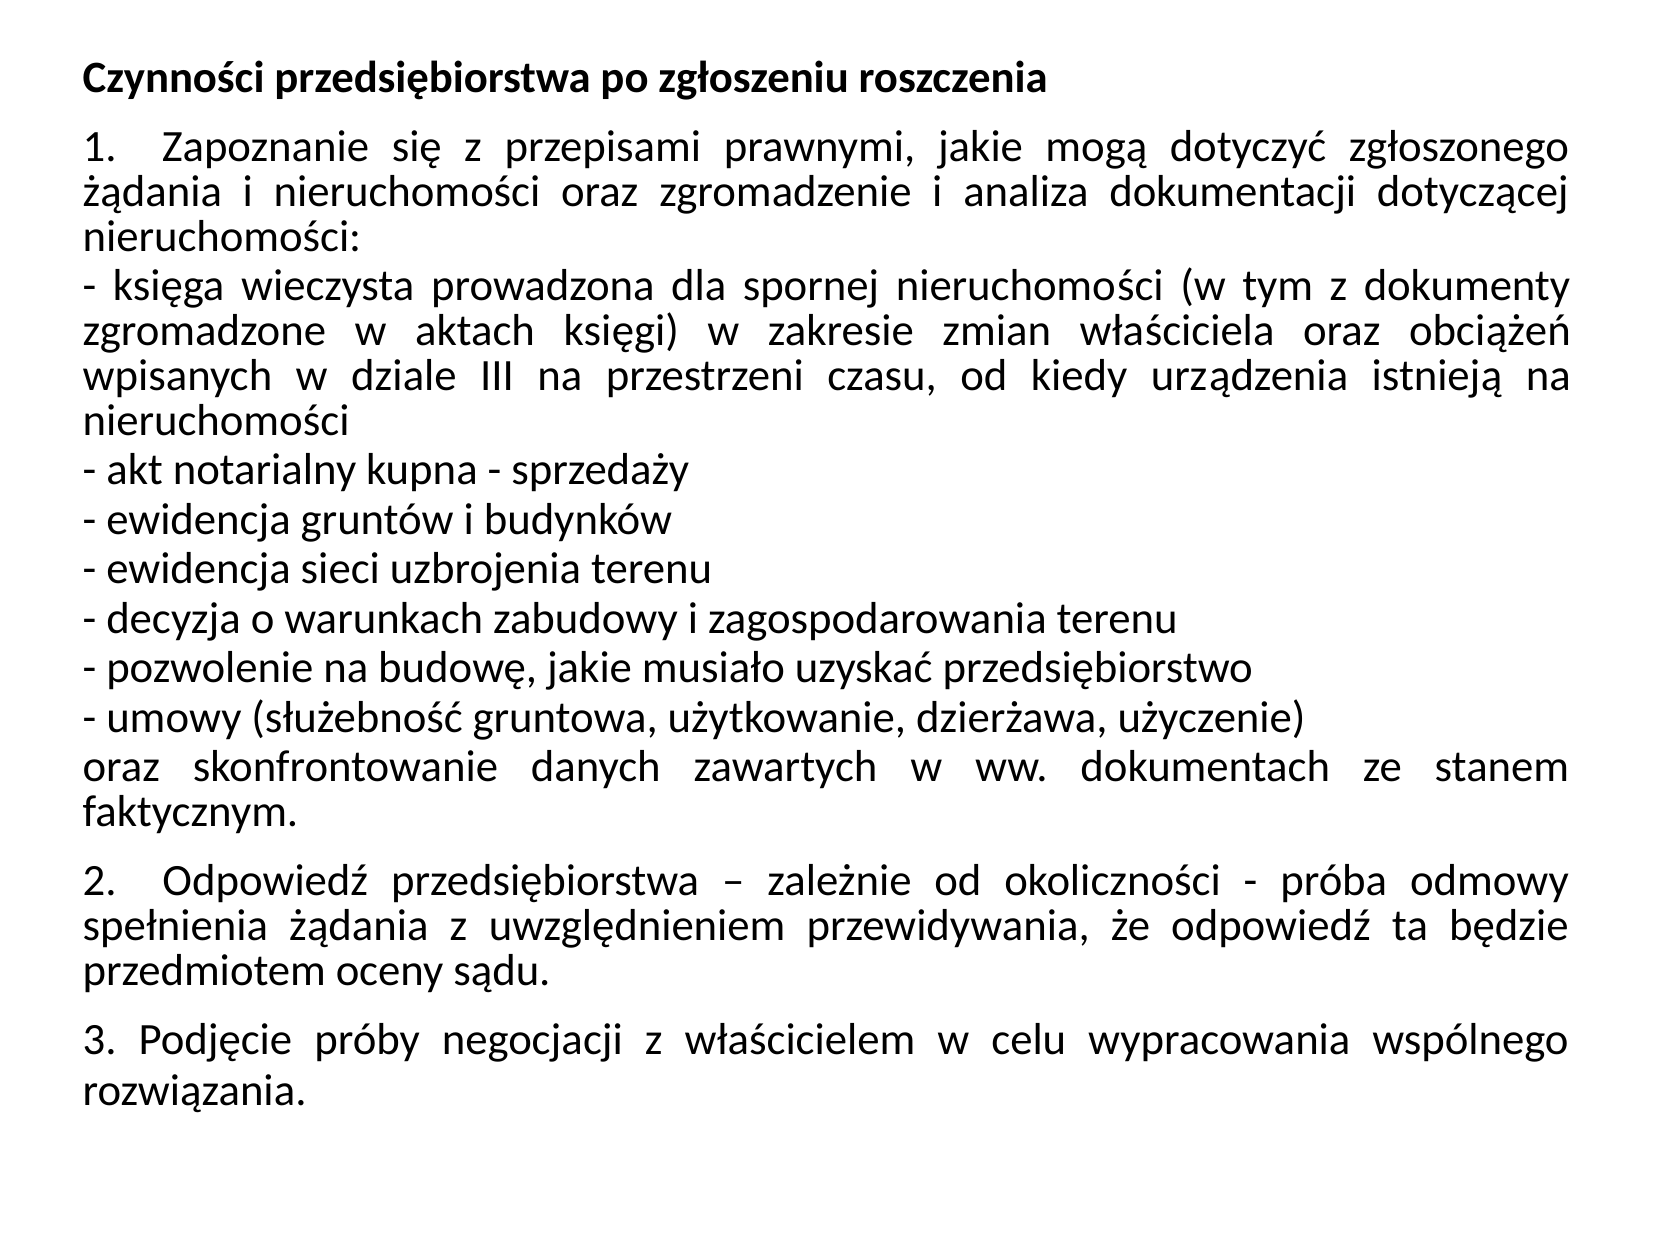

#
Czynności przedsiębiorstwa po zgłoszeniu roszczenia
1. Zapoznanie się z przepisami prawnymi, jakie mogą dotyczyć zgłoszonego żądania i nieruchomości oraz zgromadzenie i analiza dokumentacji dotyczącej nieruchomości:
- księga wieczysta prowadzona dla spornej nieruchomości (w tym z dokumenty zgromadzone w aktach księgi) w zakresie zmian właściciela oraz obciążeń wpisanych w dziale III na przestrzeni czasu, od kiedy urządzenia istnieją na nieruchomości
- akt notarialny kupna - sprzedaży
- ewidencja gruntów i budynków
- ewidencja sieci uzbrojenia terenu
- decyzja o warunkach zabudowy i zagospodarowania terenu
- pozwolenie na budowę, jakie musiało uzyskać przedsiębiorstwo
- umowy (służebność gruntowa, użytkowanie, dzierżawa, użyczenie)
oraz skonfrontowanie danych zawartych w ww. dokumentach ze stanem faktycznym.
2. Odpowiedź przedsiębiorstwa – zależnie od okoliczności - próba odmowy spełnienia żądania z uwzględnieniem przewidywania, że odpowiedź ta będzie przedmiotem oceny sądu.
3. Podjęcie próby negocjacji z właścicielem w celu wypracowania wspólnego rozwiązania.